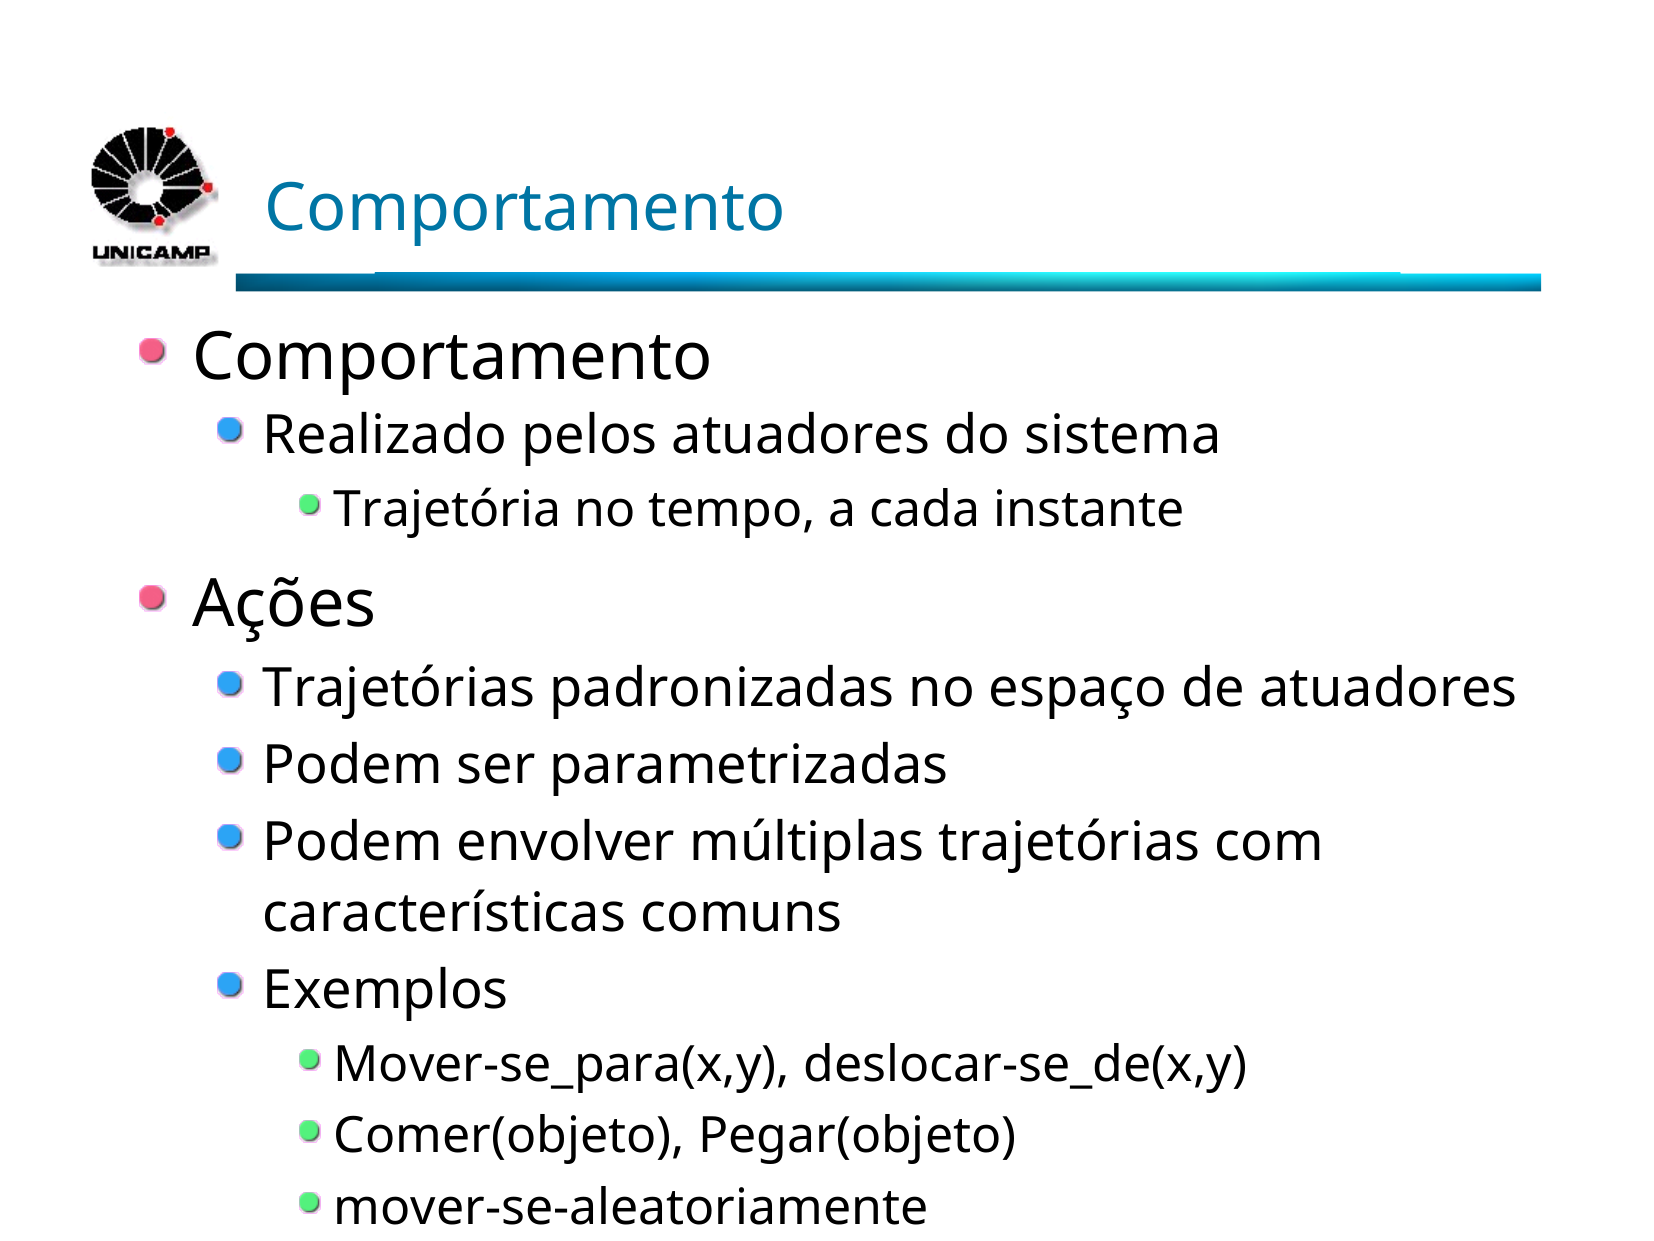

# Comportamento
Comportamento
Realizado pelos atuadores do sistema
Trajetória no tempo, a cada instante
Ações
Trajetórias padronizadas no espaço de atuadores
Podem ser parametrizadas
Podem envolver múltiplas trajetórias com características comuns
Exemplos
Mover-se_para(x,y), deslocar-se_de(x,y)
Comer(objeto), Pegar(objeto)
mover-se-aleatoriamente